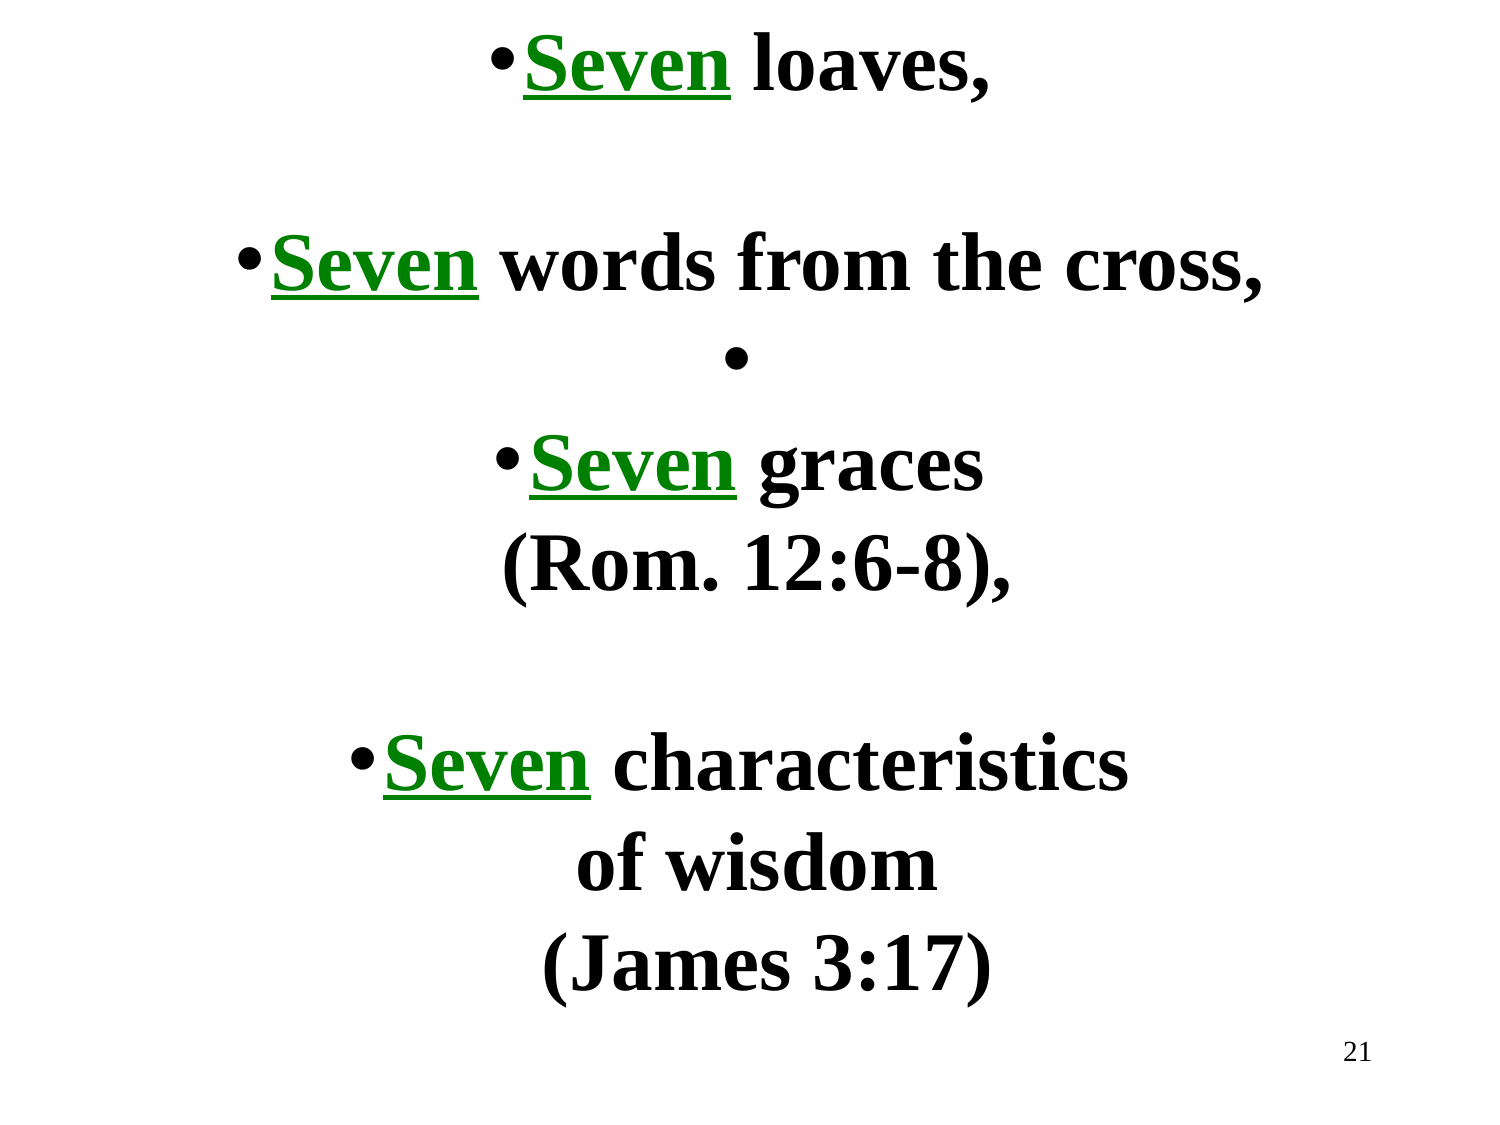

Seven loaves,
Seven words from the cross,
Seven graces
(Rom. 12:6-8),
Seven characteristics
of wisdom
(James 3:17)